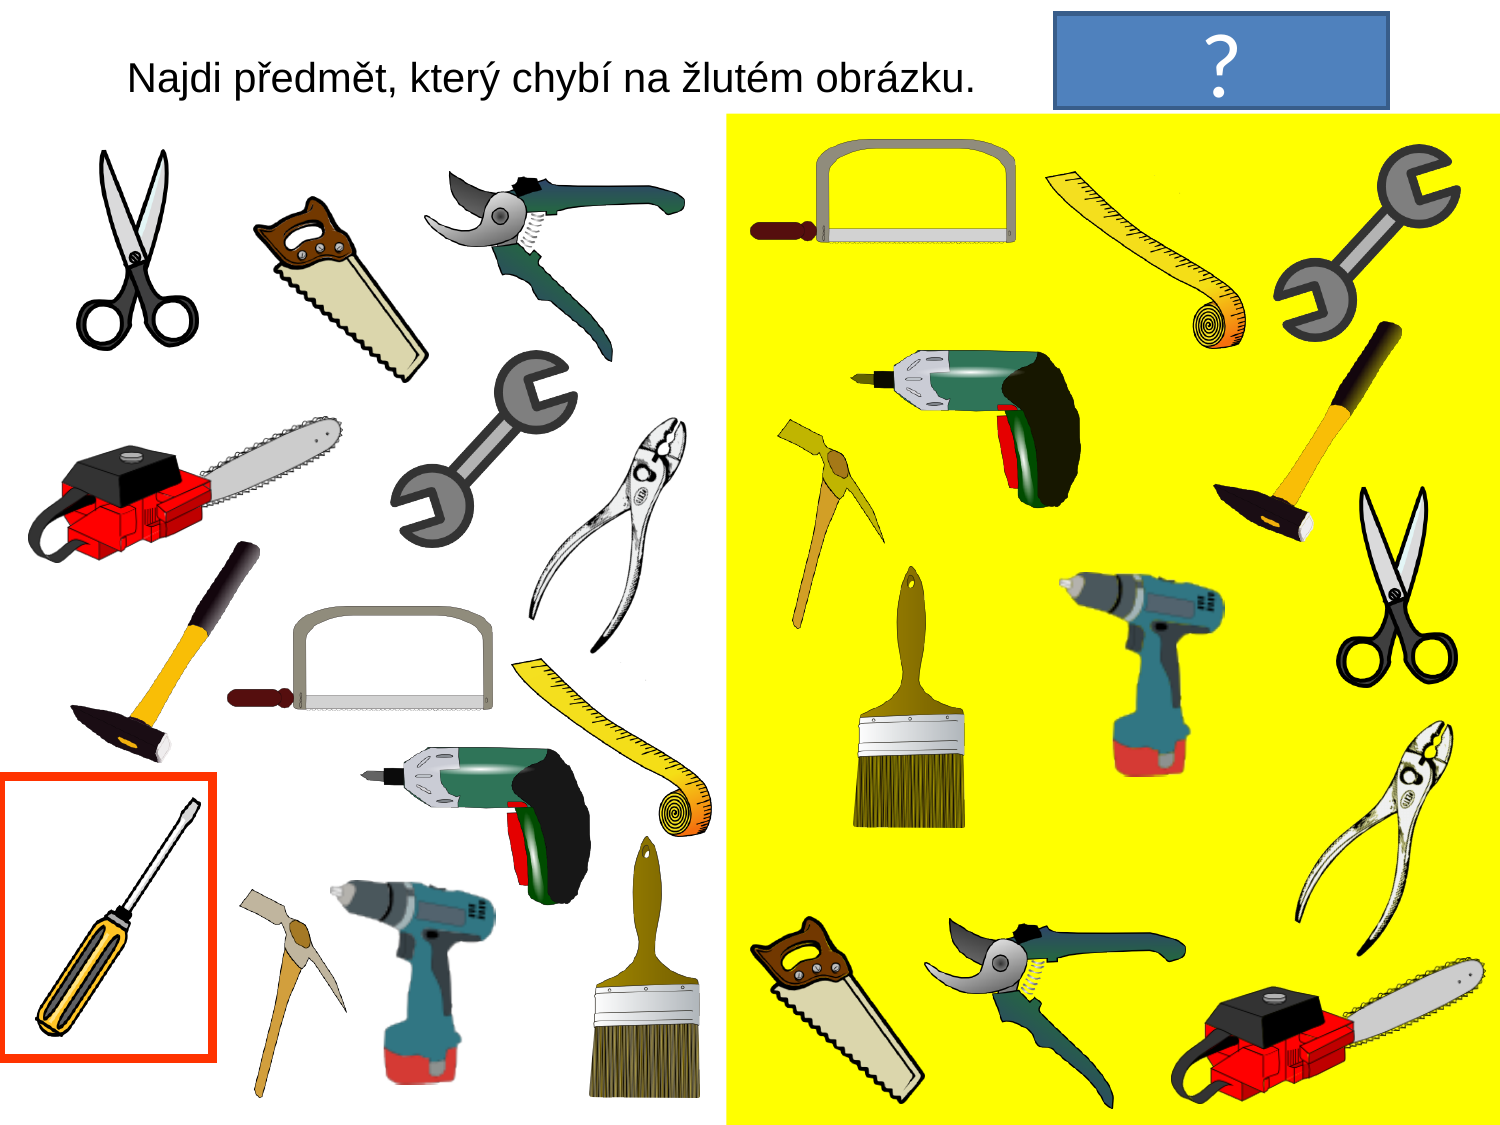

?
Je to šroubovák
Najdi předmět, který chybí na žlutém obrázku.